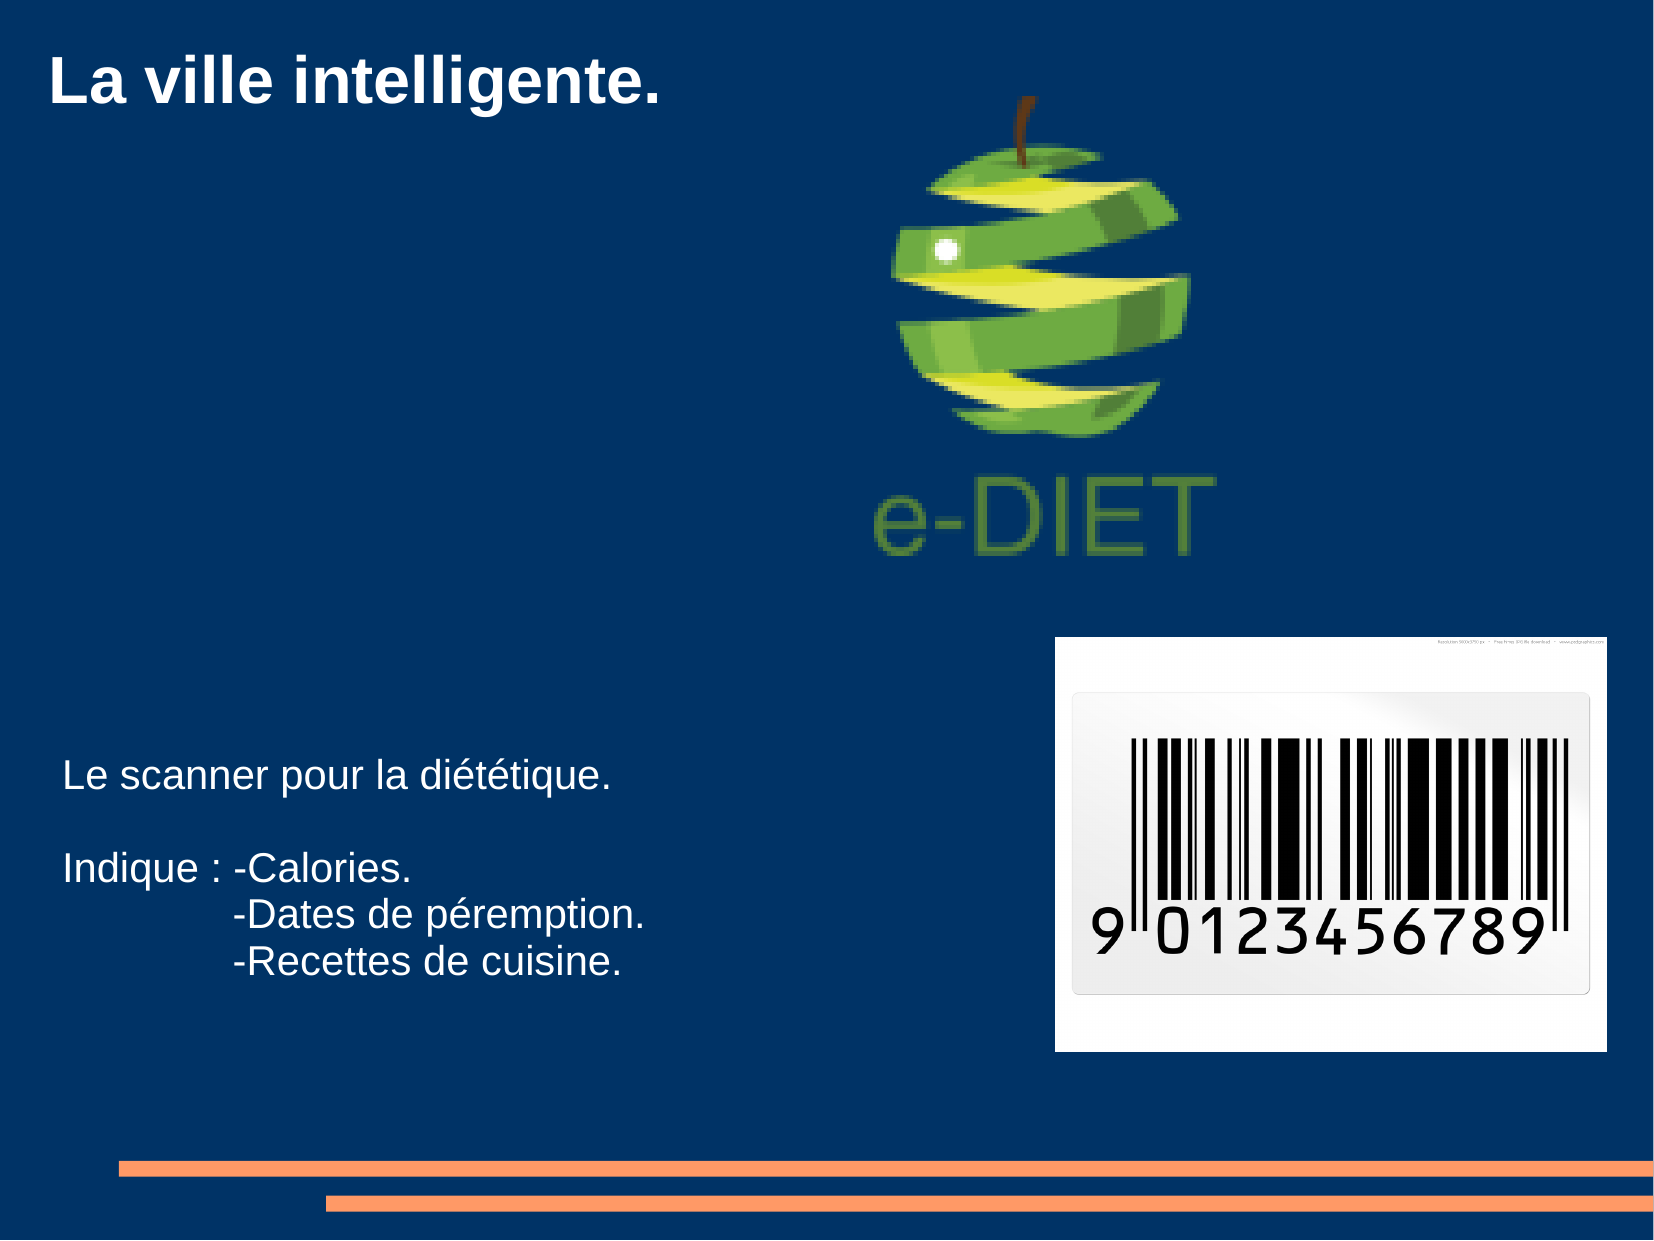

La ville intelligente.
#
Le scanner pour la diététique.
Indique : -Calories.
		 -Dates de péremption.
		 -Recettes de cuisine.